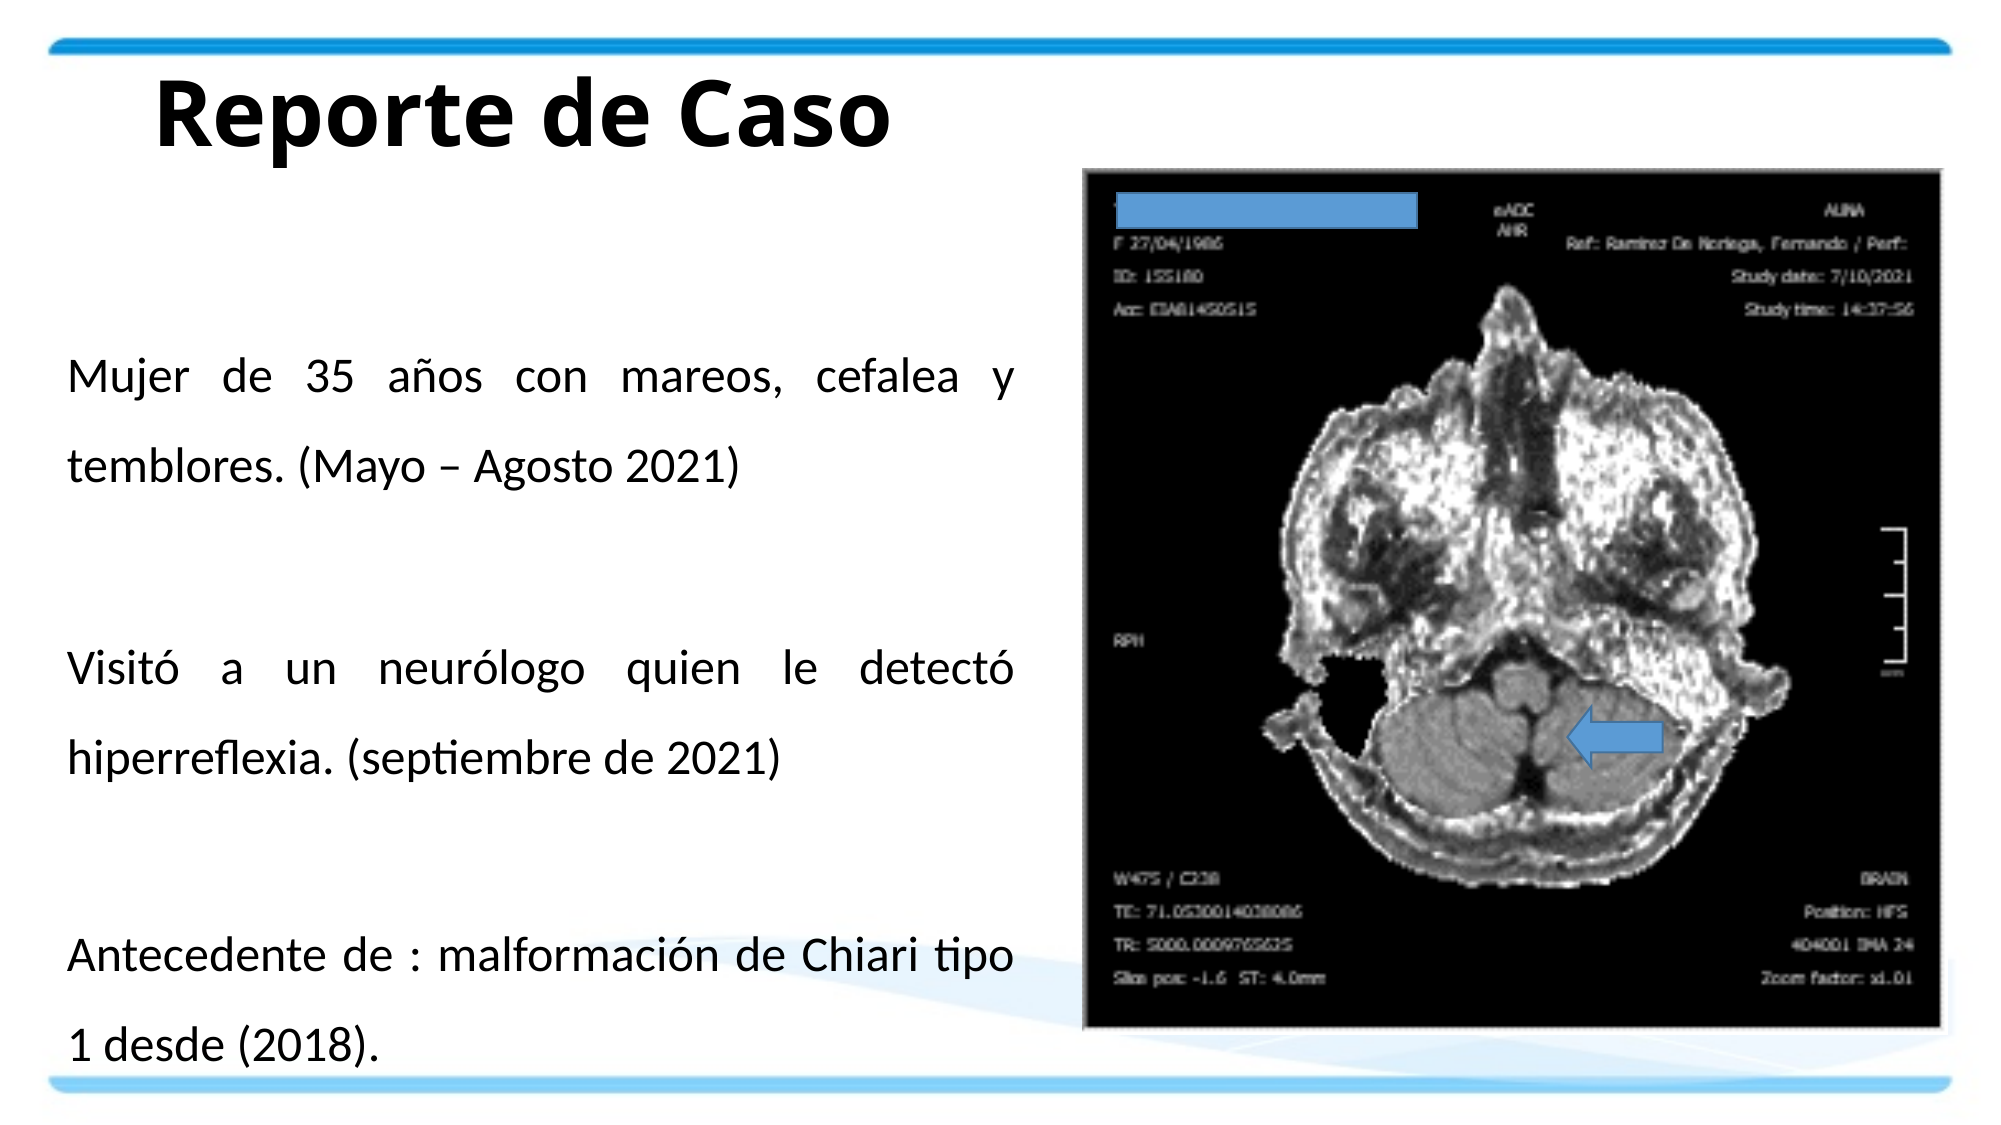

Reporte de Caso
# Mujer de 35 años con mareos, cefalea y temblores. (Mayo – Agosto 2021)
Visitó a un neurólogo quien le detectó hiperreflexia. (septiembre de 2021)
Antecedente de : malformación de Chiari tipo 1 desde (2018).
El neurólogo consultó la opinión de un neurocirujano.